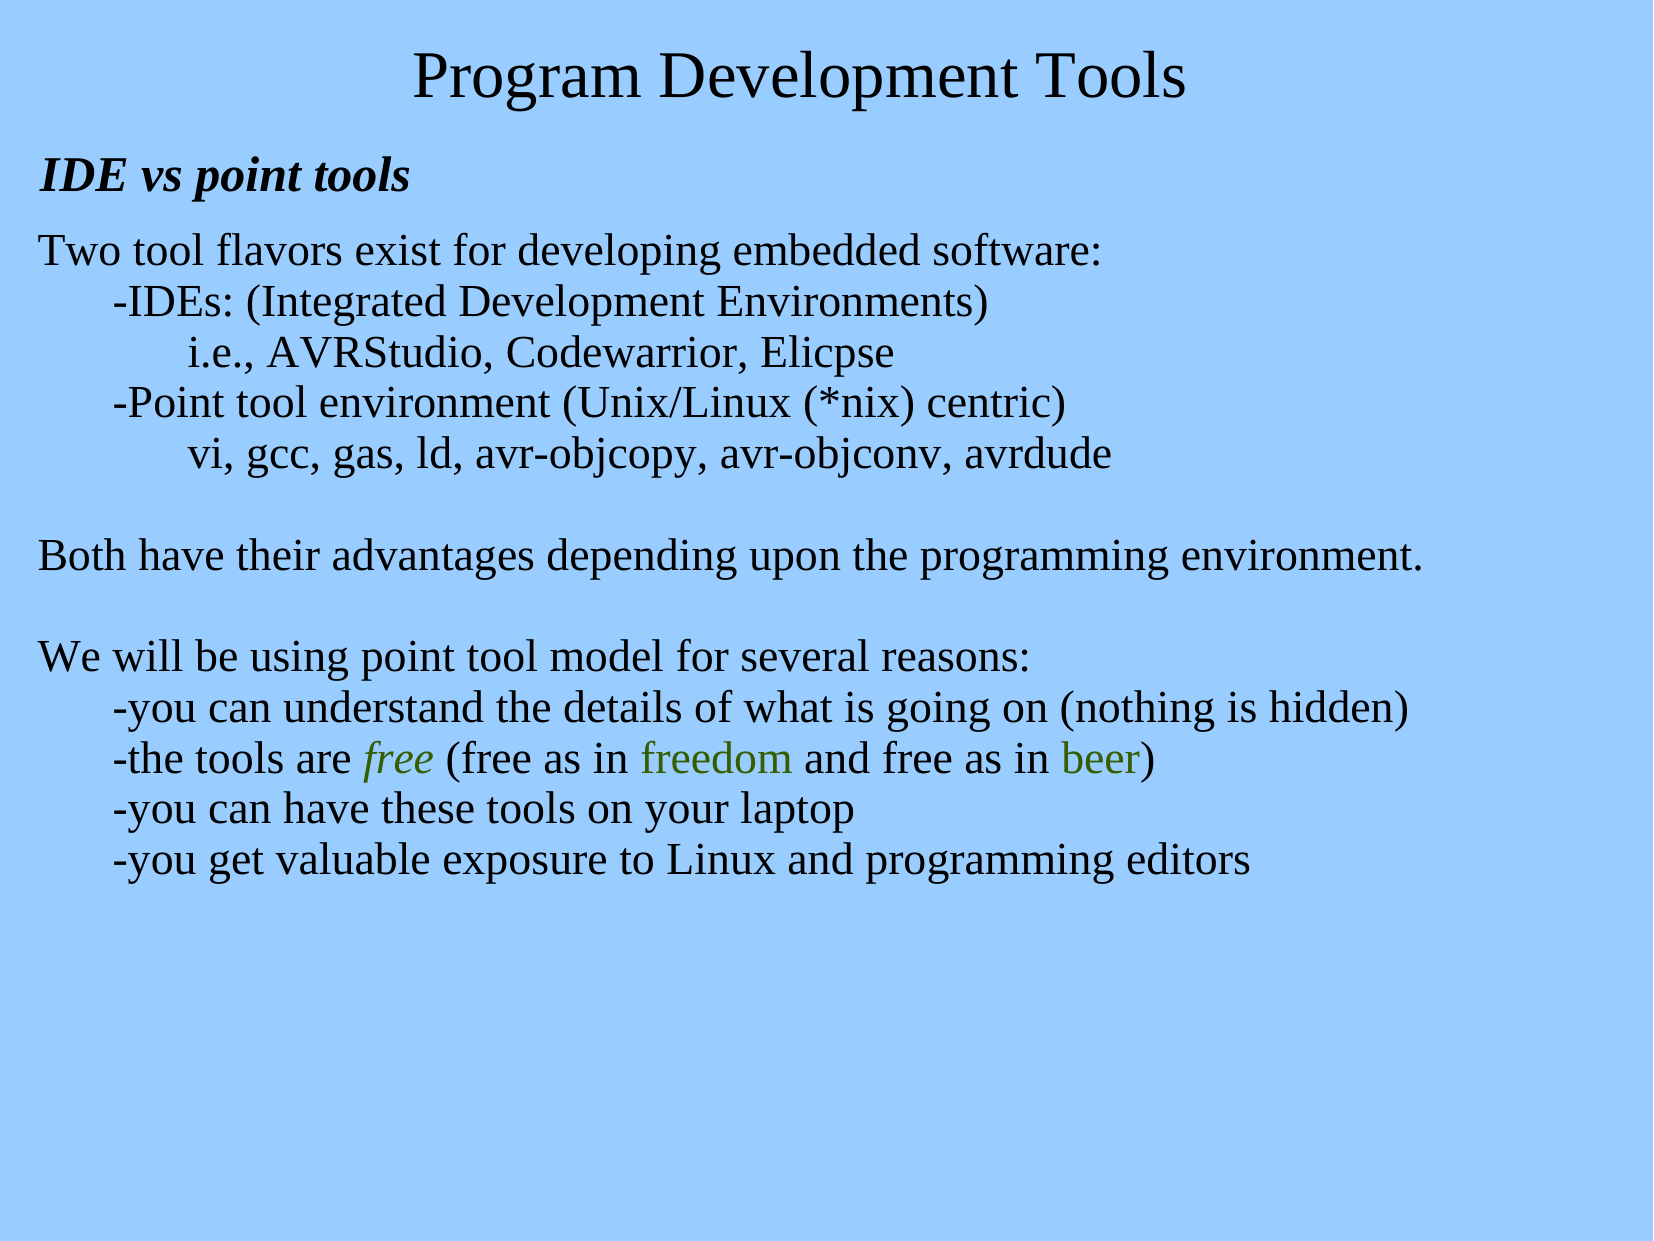

Program Development Tools
IDE vs point tools
Two tool flavors exist for developing embedded software:
	-IDEs: (Integrated Development Environments)
		i.e., AVRStudio, Codewarrior, Elicpse
	-Point tool environment (Unix/Linux (*nix) centric)
		vi, gcc, gas, ld, avr-objcopy, avr-objconv, avrdude
Both have their advantages depending upon the programming environment.
We will be using point tool model for several reasons:
	-you can understand the details of what is going on (nothing is hidden)
	-the tools are free (free as in freedom and free as in beer)
	-you can have these tools on your laptop
	-you get valuable exposure to Linux and programming editors